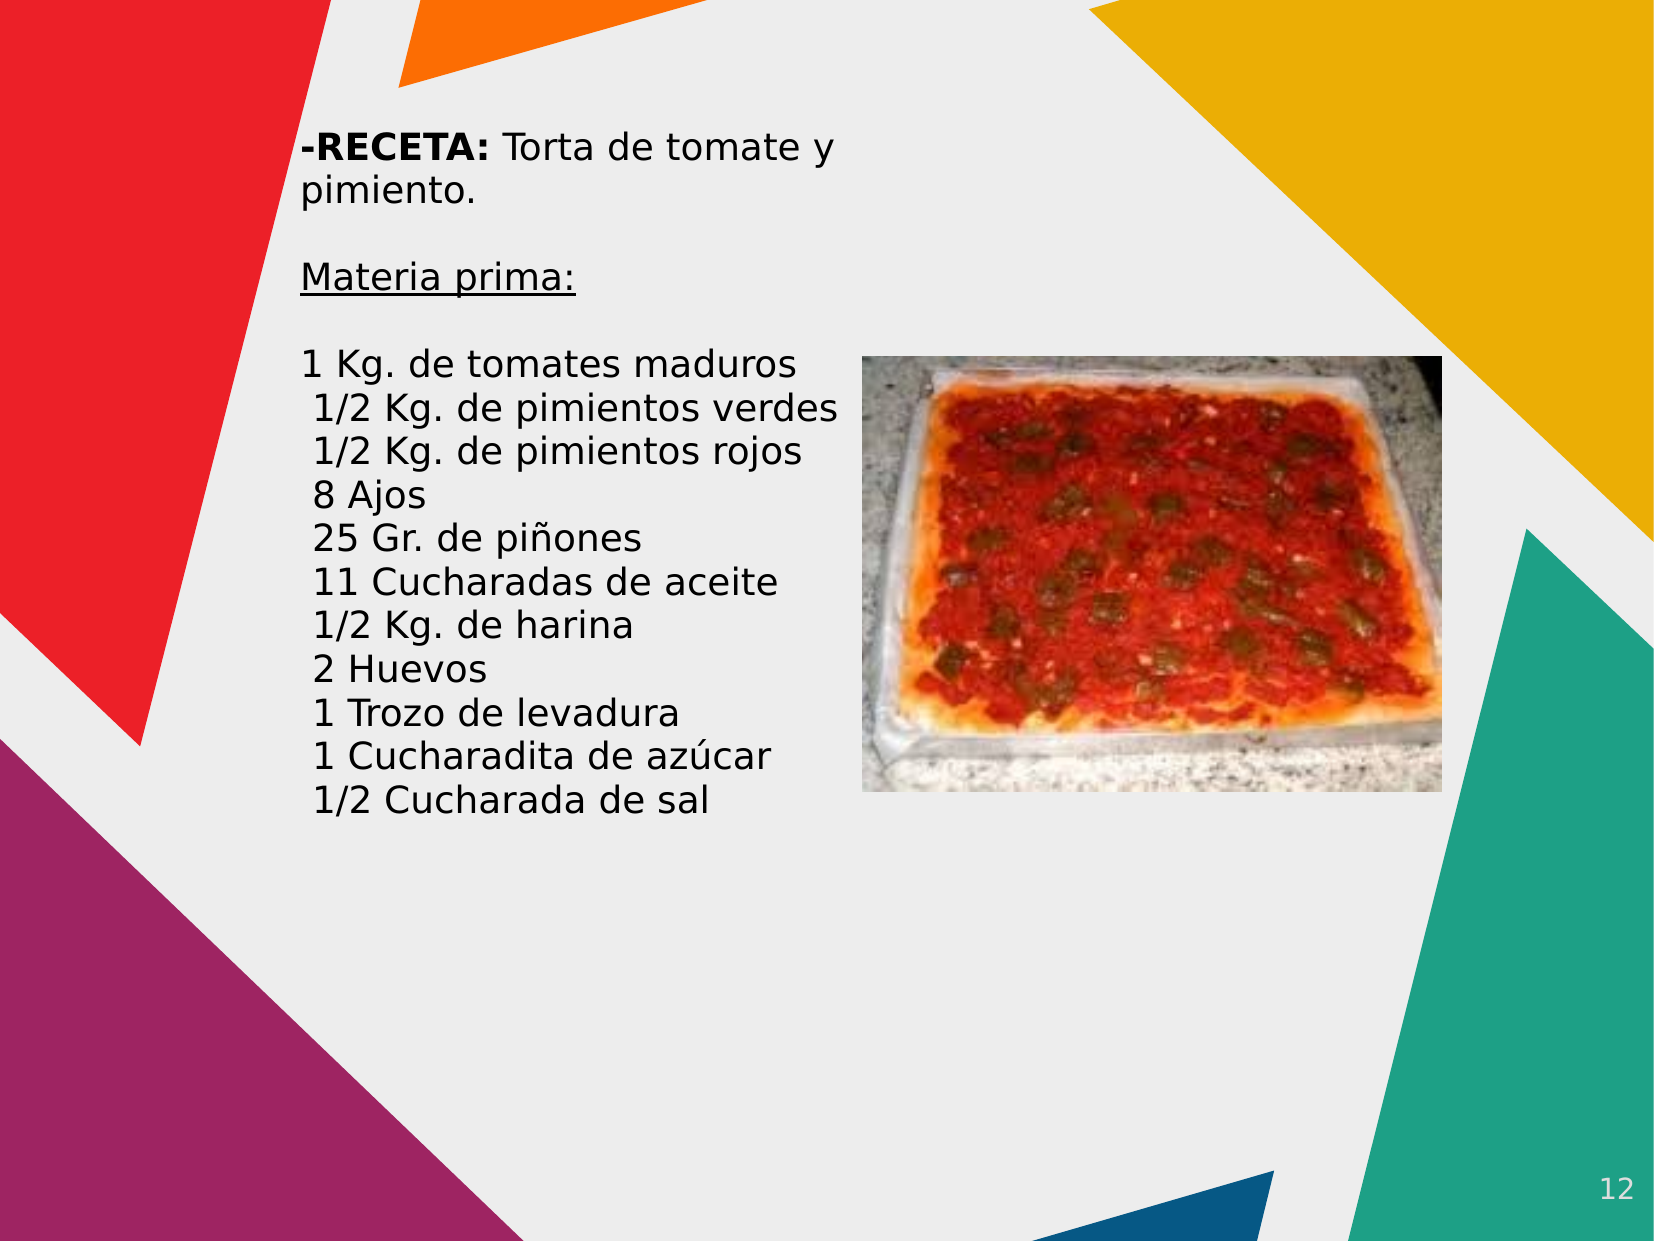

-RECETA: Torta de tomate y pimiento.
Materia prima:
1 Kg. de tomates maduros
 1/2 Kg. de pimientos verdes
 1/2 Kg. de pimientos rojos
 8 Ajos
 25 Gr. de piñones
 11 Cucharadas de aceite
 1/2 Kg. de harina
 2 Huevos
 1 Trozo de levadura
 1 Cucharadita de azúcar
 1/2 Cucharada de sal
12